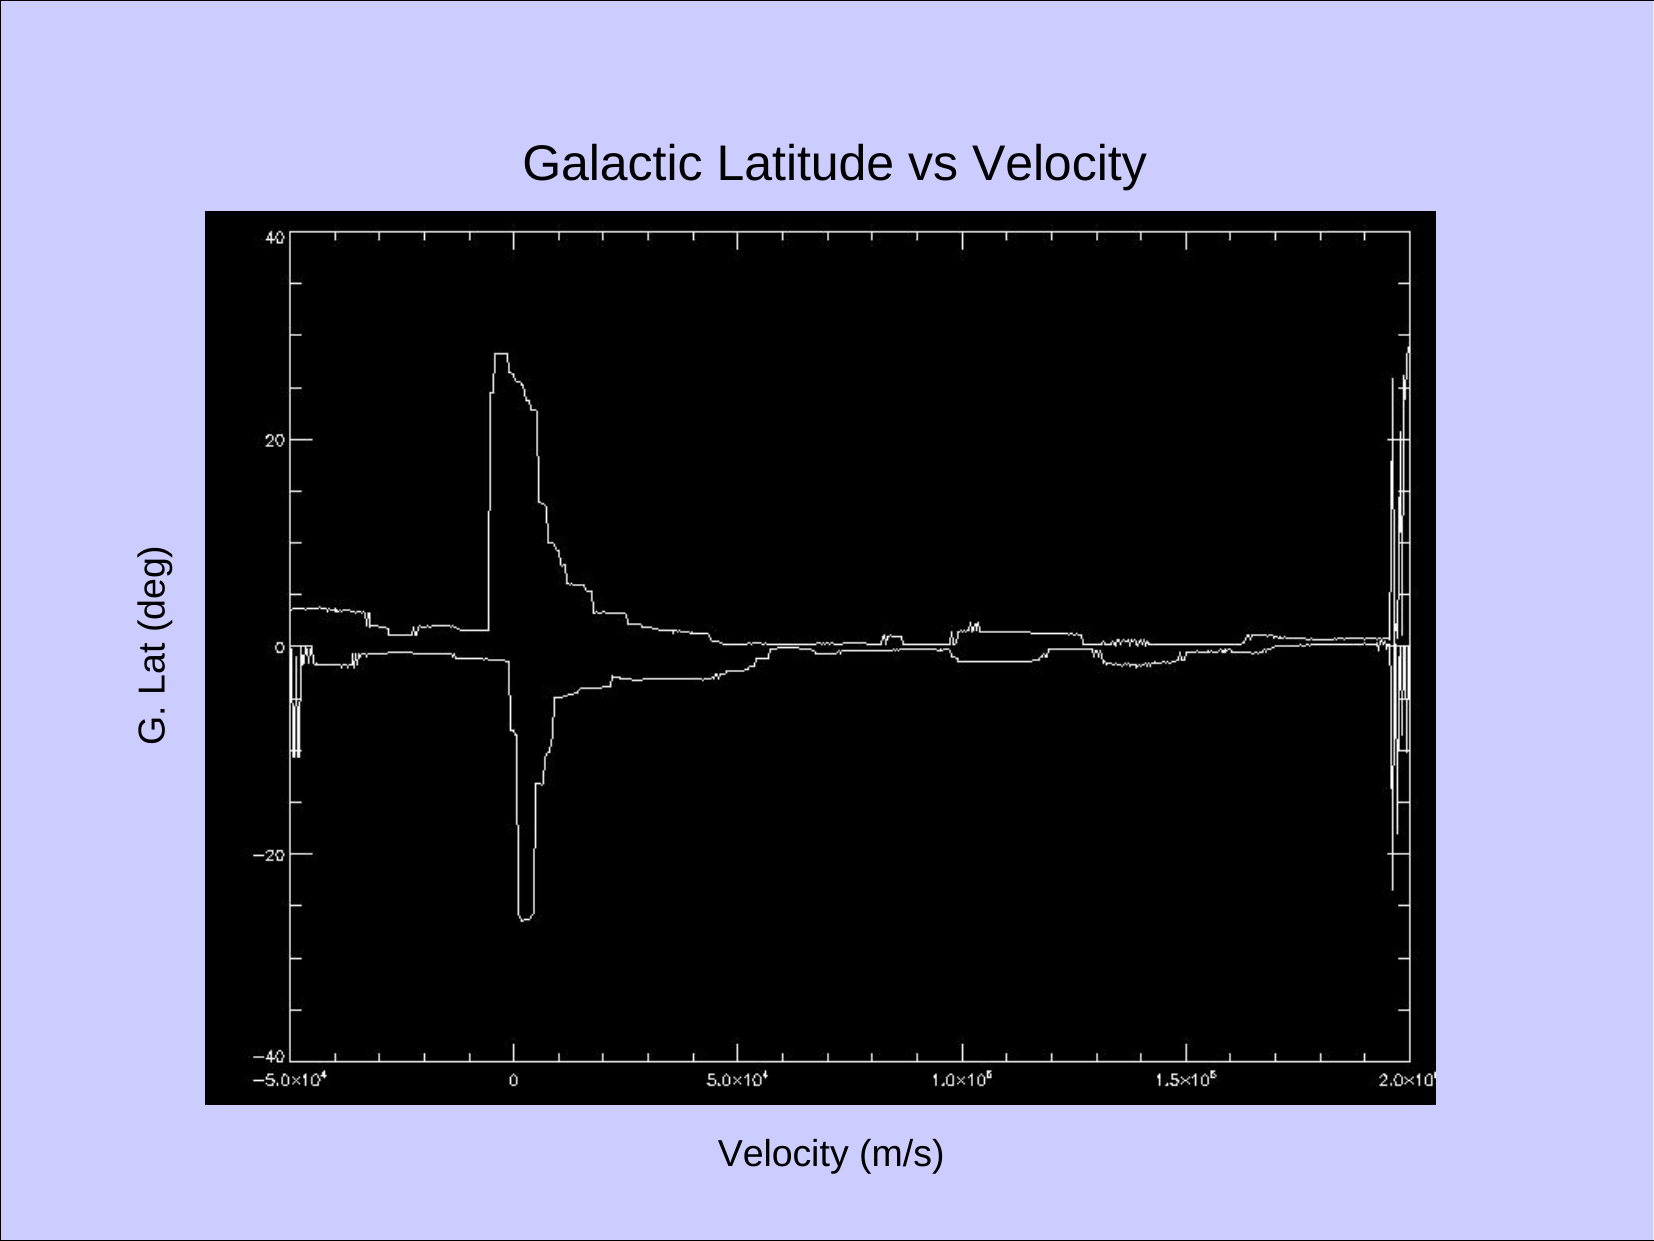

Galactic Latitude vs Velocity
G. Lat (deg)
Velocity (m/s)